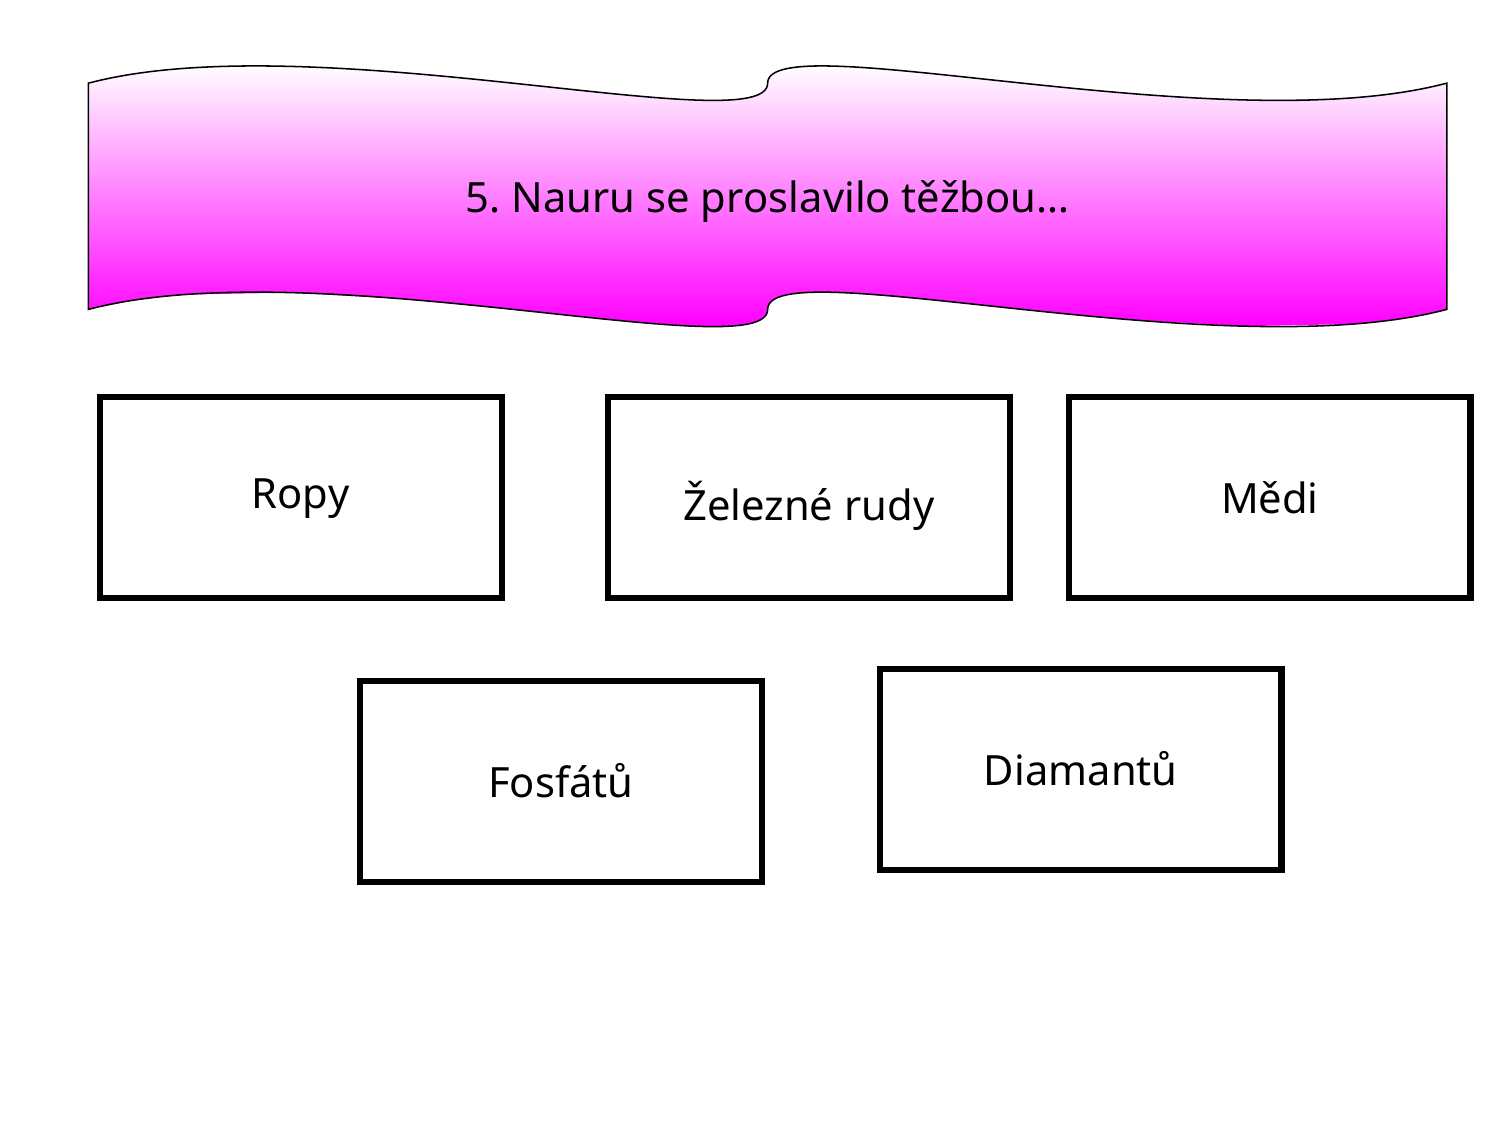

5. Nauru se proslavilo těžbou…
Mědi
Ropy
Železné rudy
Diamantů
Fosfátů